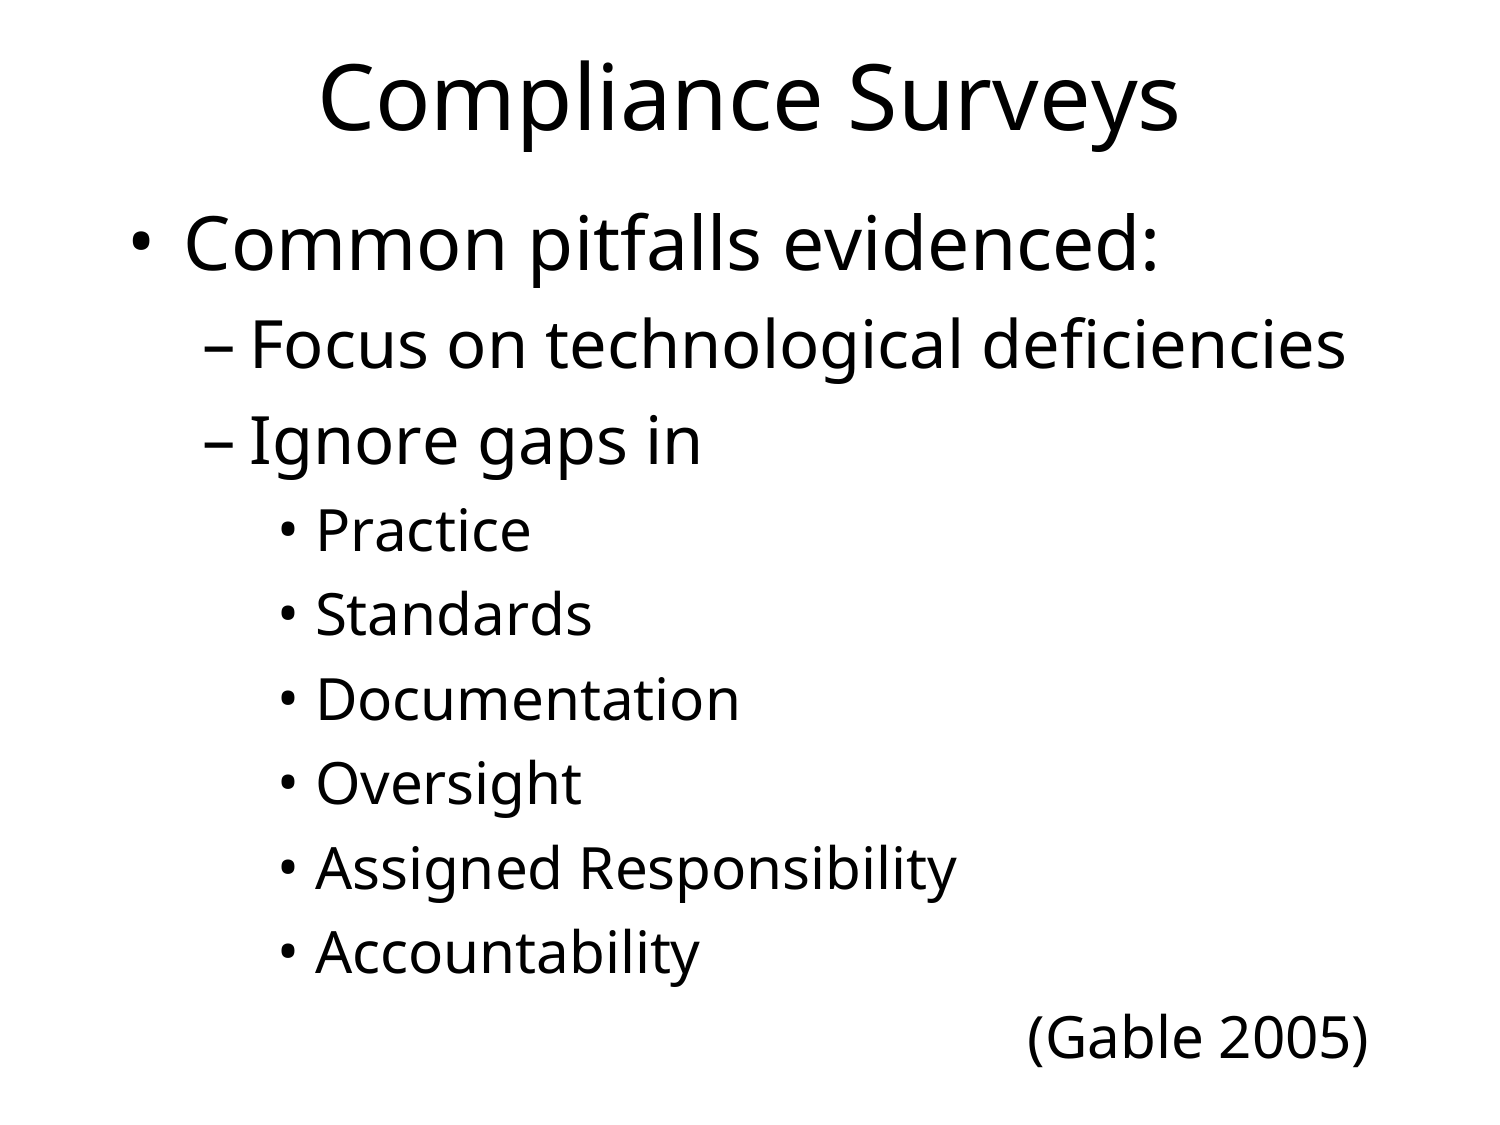

# Compliance Surveys
Common pitfalls evidenced:
Focus on technological deficiencies
Ignore gaps in
Practice
Standards
Documentation
Oversight
Assigned Responsibility
Accountability
						(Gable 2005)